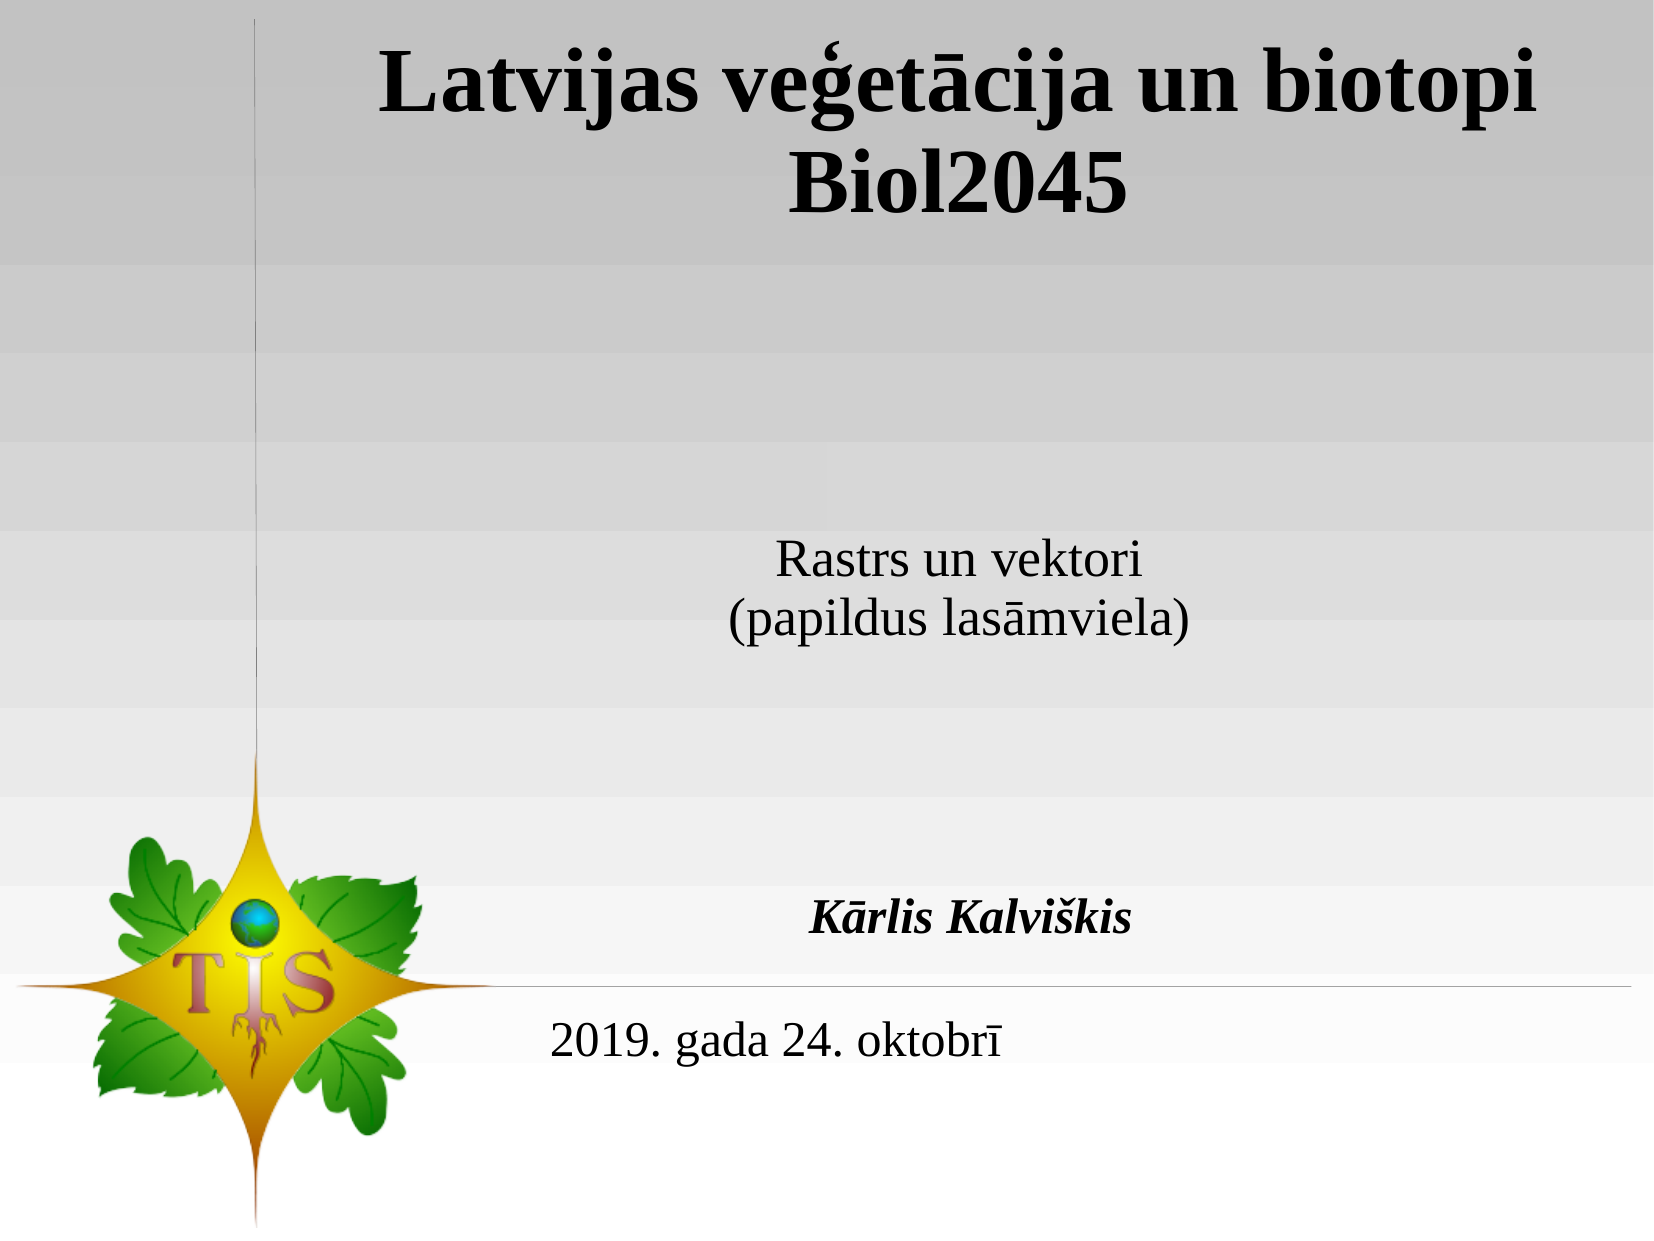

# Rastrs un vektori (papildus lasāmviela)
2019. gada 24. oktobrī